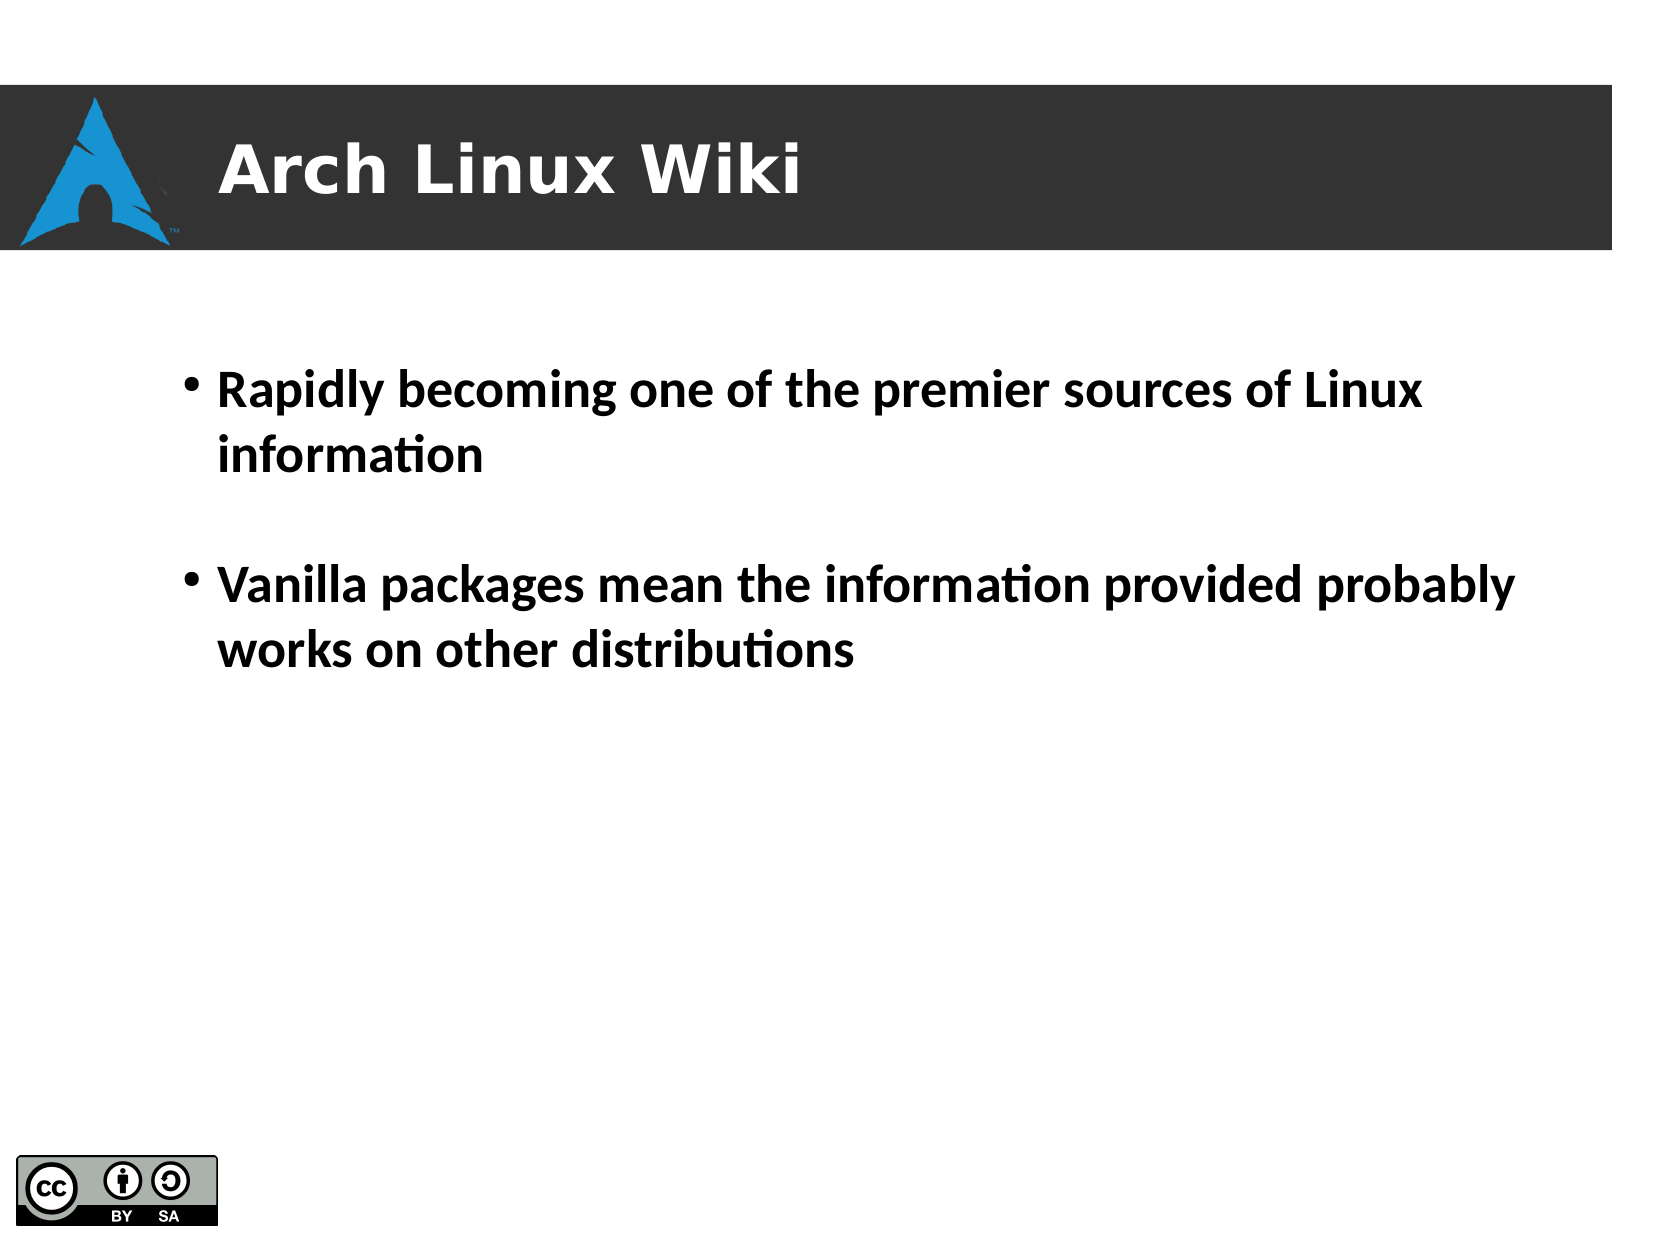

Arch Linux Wiki
#
Rapidly becoming one of the premier sources of Linux information
Vanilla packages mean the information provided probably works on other distributions